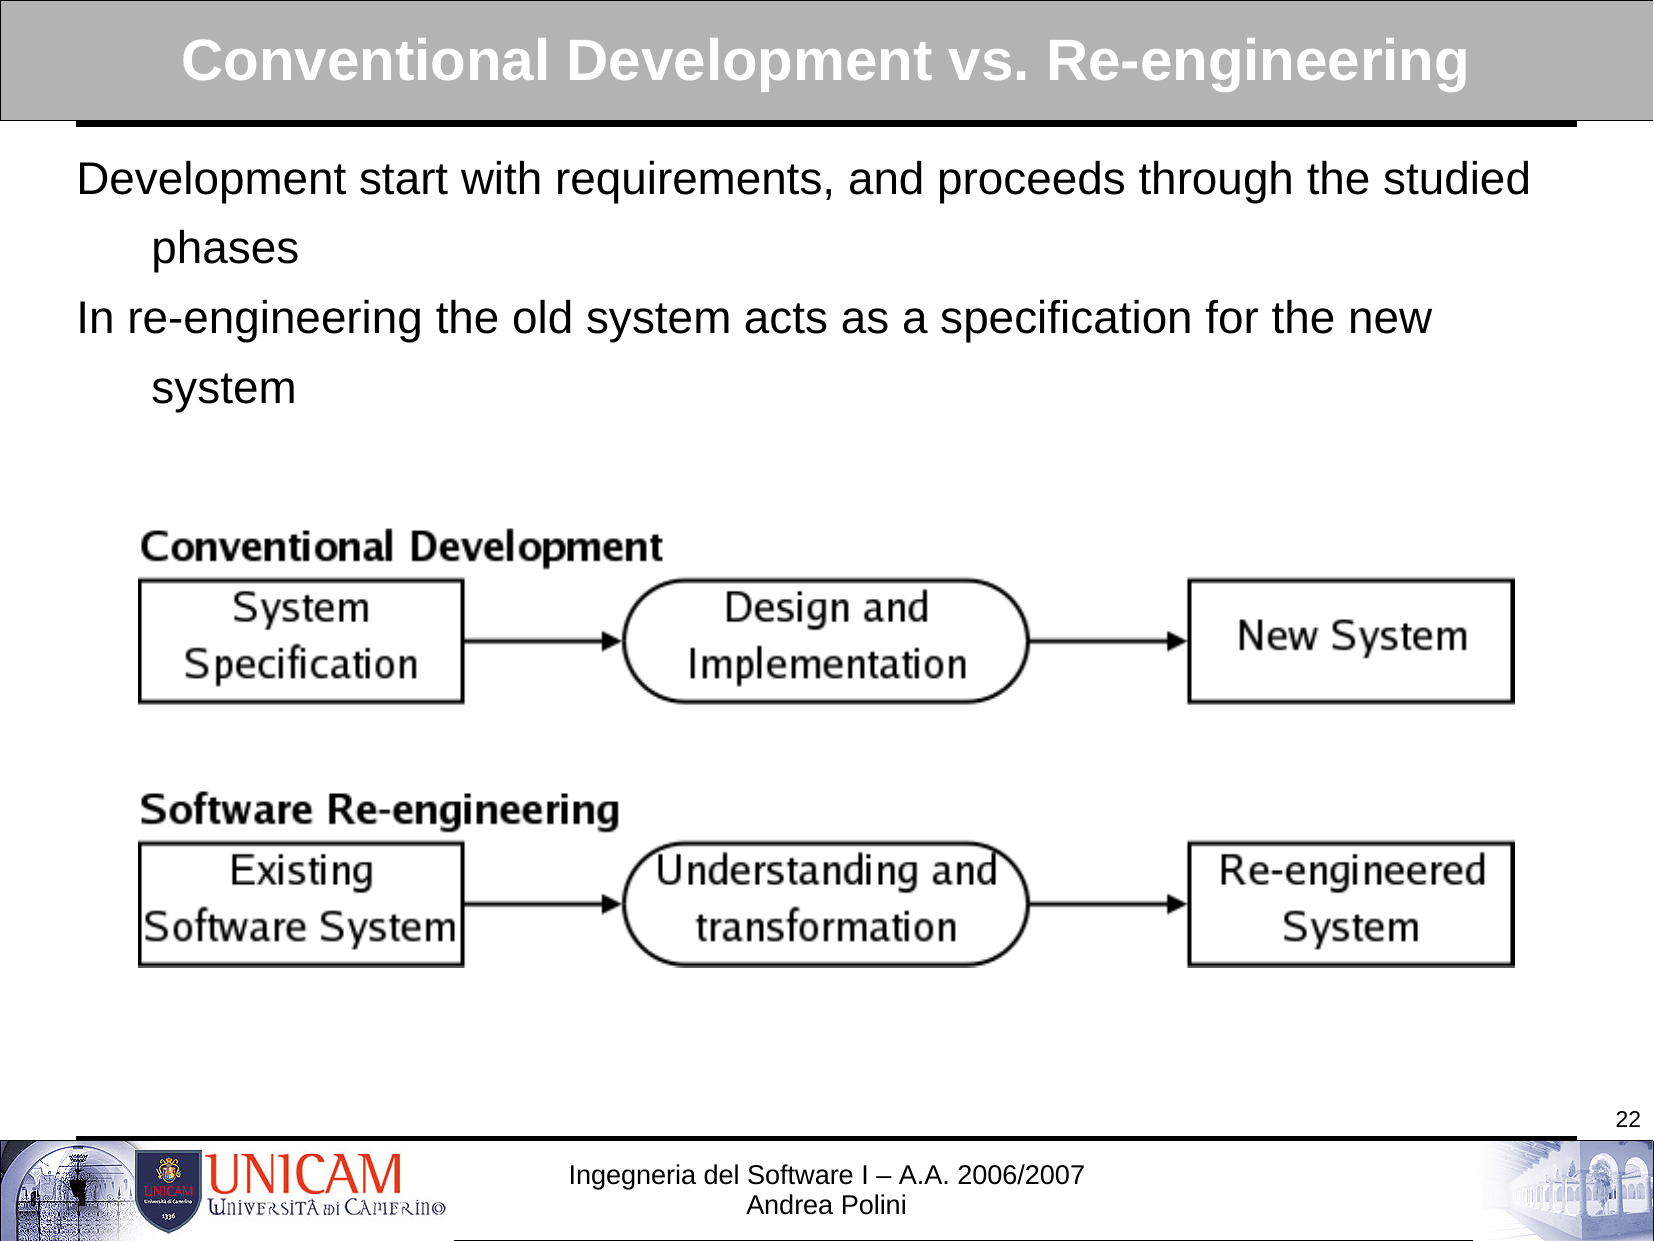

# Conventional Development vs. Re-engineering
Development start with requirements, and proceeds through the studied phases
In re-engineering the old system acts as a specification for the new system
22